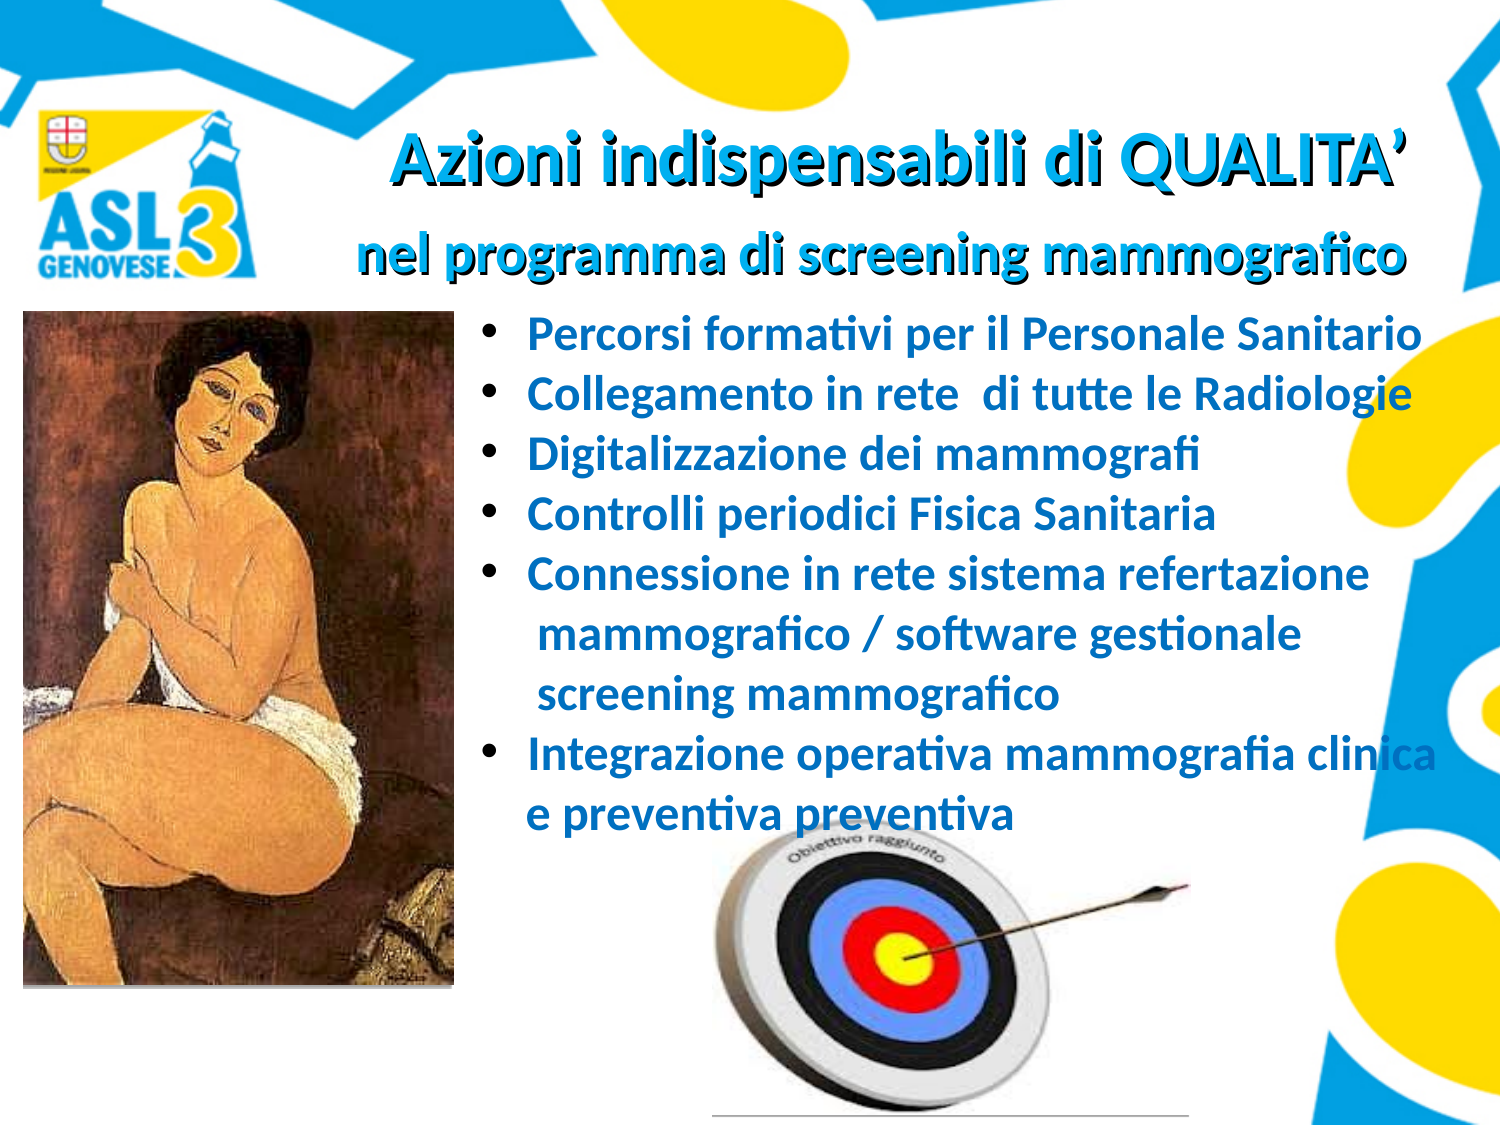

Azioni indispensabili di QUALITA’
 nel programma di screening mammografico
Percorsi formativi per il Personale Sanitario
Collegamento in rete di tutte le Radiologie
Digitalizzazione dei mammografi
Controlli periodici Fisica Sanitaria
Connessione in rete sistema refertazione
 mammografico / software gestionale
 screening mammografico
Integrazione operativa mammografia clinica
 e preventiva preventiva